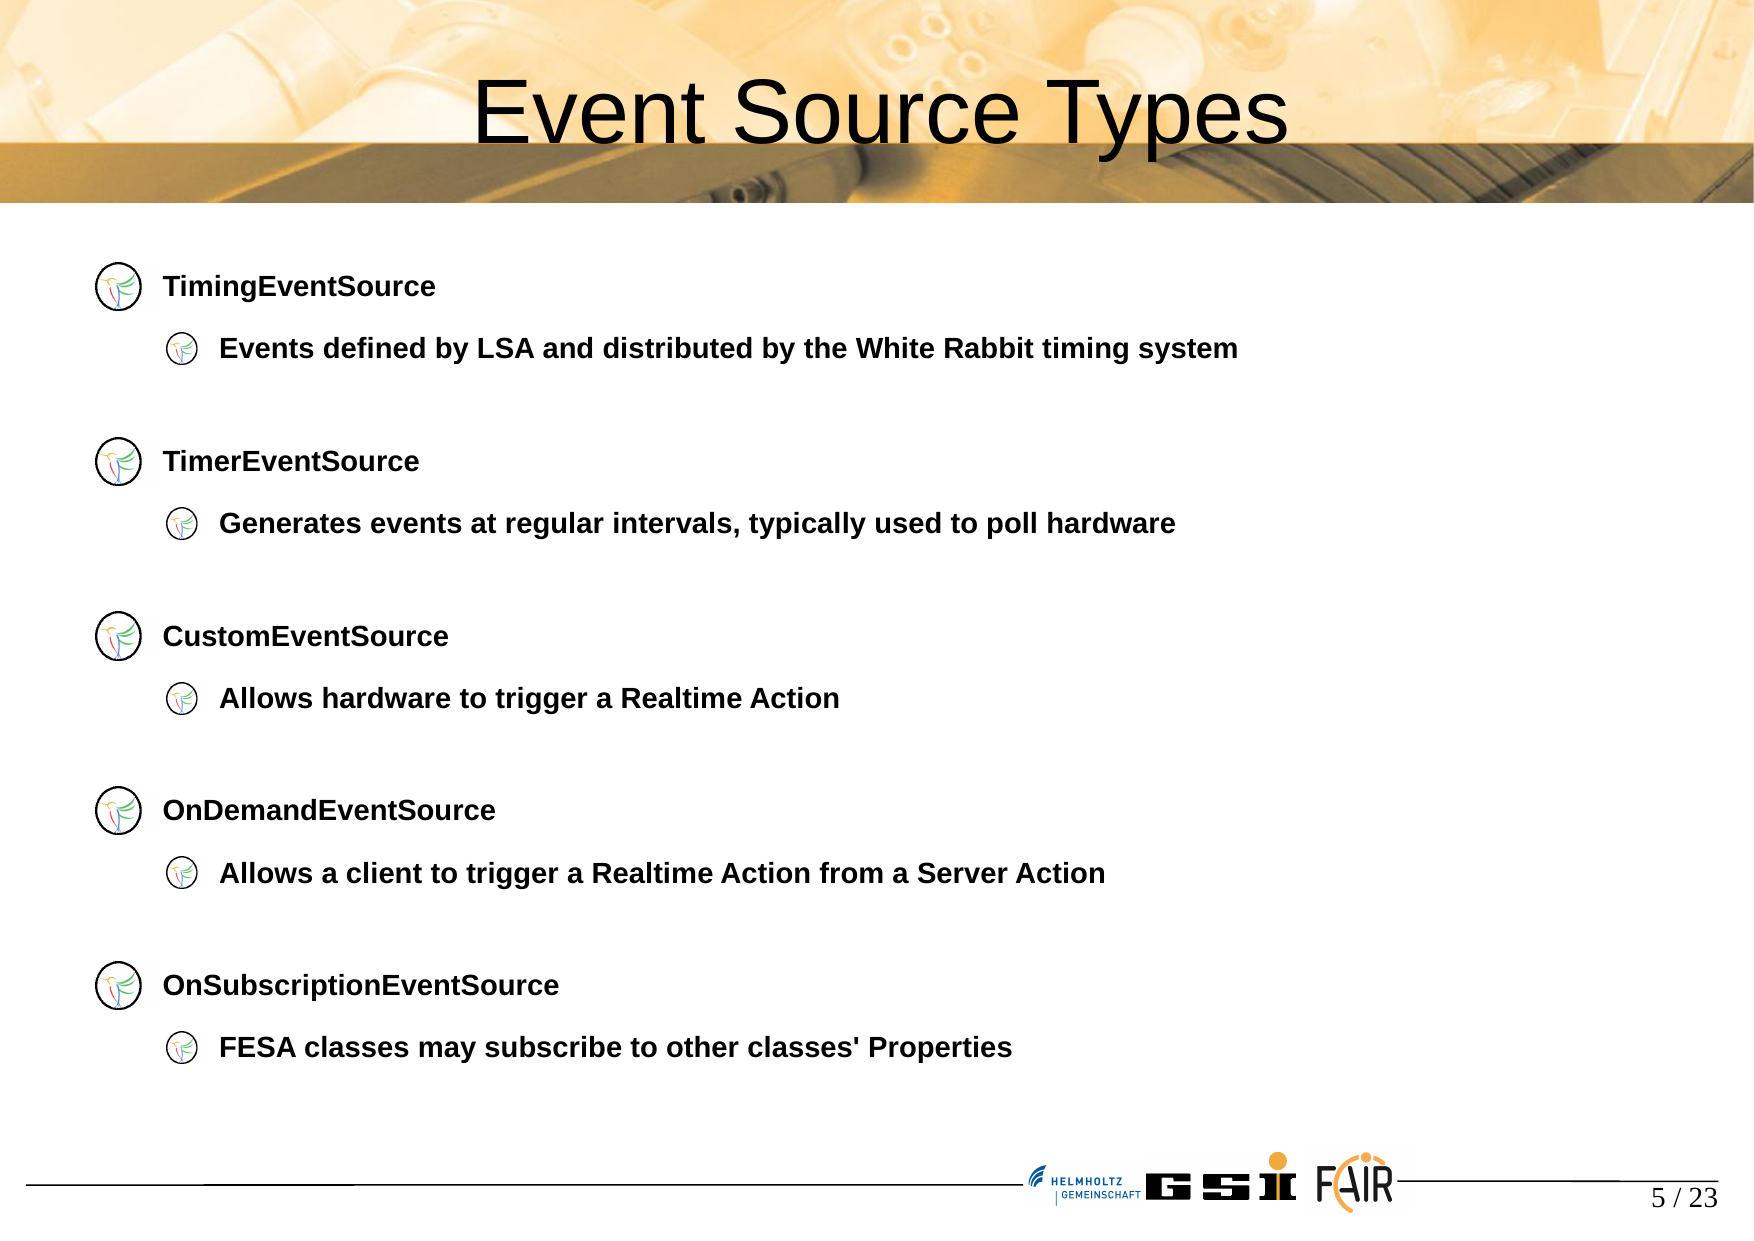

# Event Source Types
TimingEventSource
Events defined by LSA and distributed by the White Rabbit timing system
TimerEventSource
Generates events at regular intervals, typically used to poll hardware
CustomEventSource
Allows hardware to trigger a Realtime Action
OnDemandEventSource
Allows a client to trigger a Realtime Action from a Server Action
OnSubscriptionEventSource
FESA classes may subscribe to other classes' Properties
5